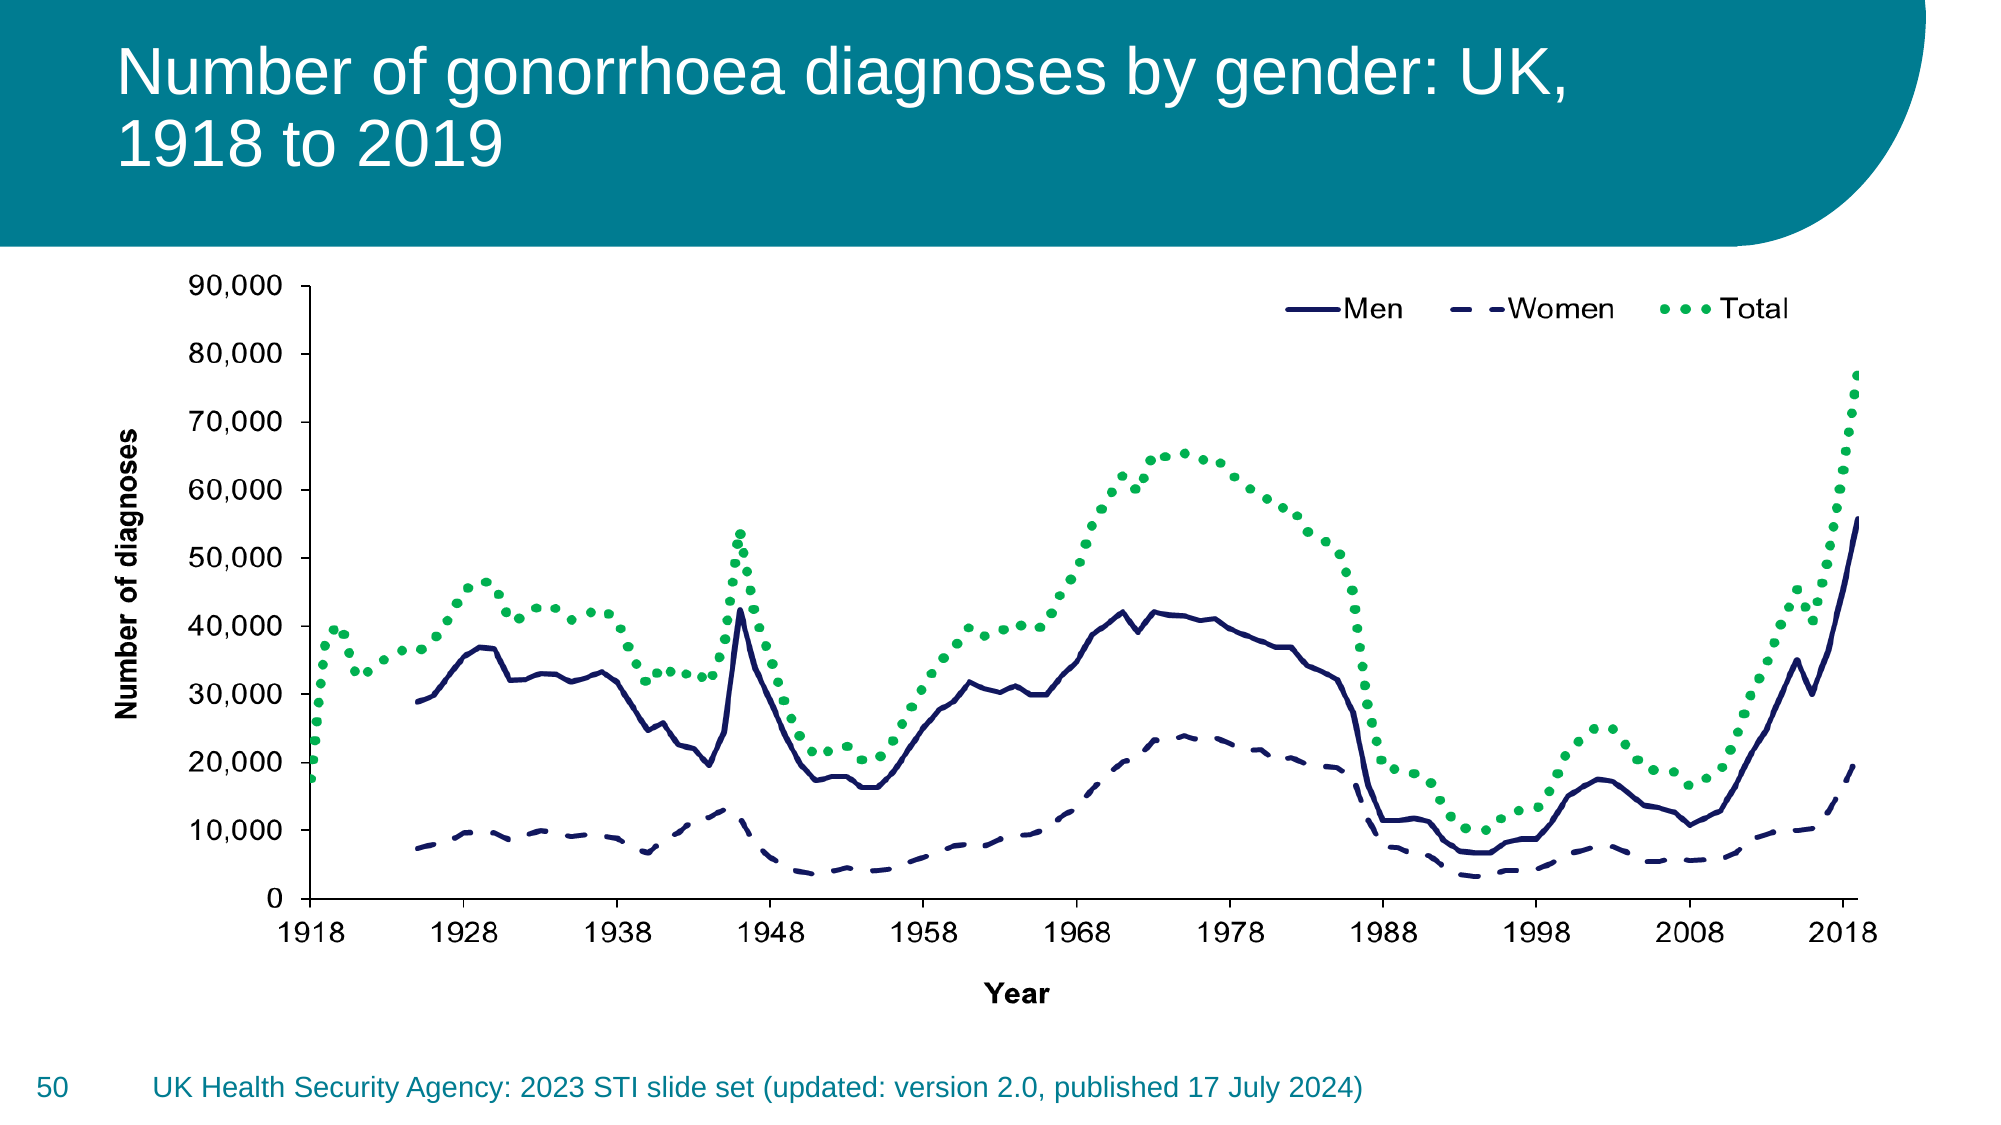

# Number of gonorrhoea diagnoses by gender: UK, 1918 to 2019
50
UK Health Security Agency: 2023 STI slide set (updated: version 2.0, published 17 July 2024)